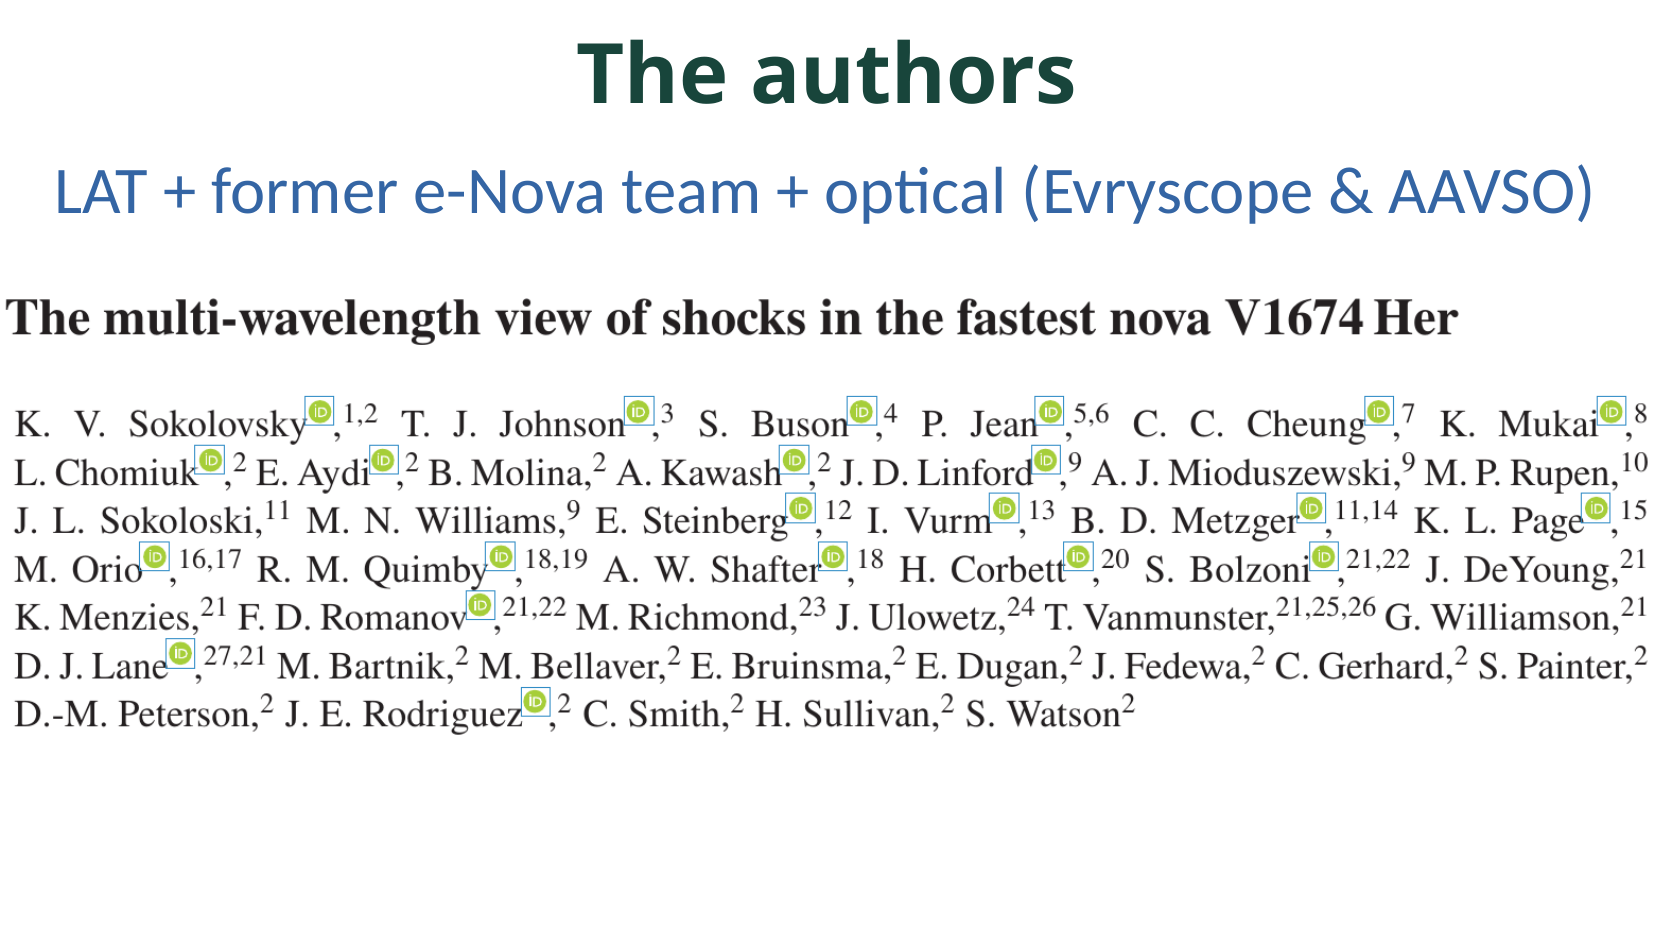

# The authors
LAT + former e-Nova team + optical (Evryscope & AAVSO)